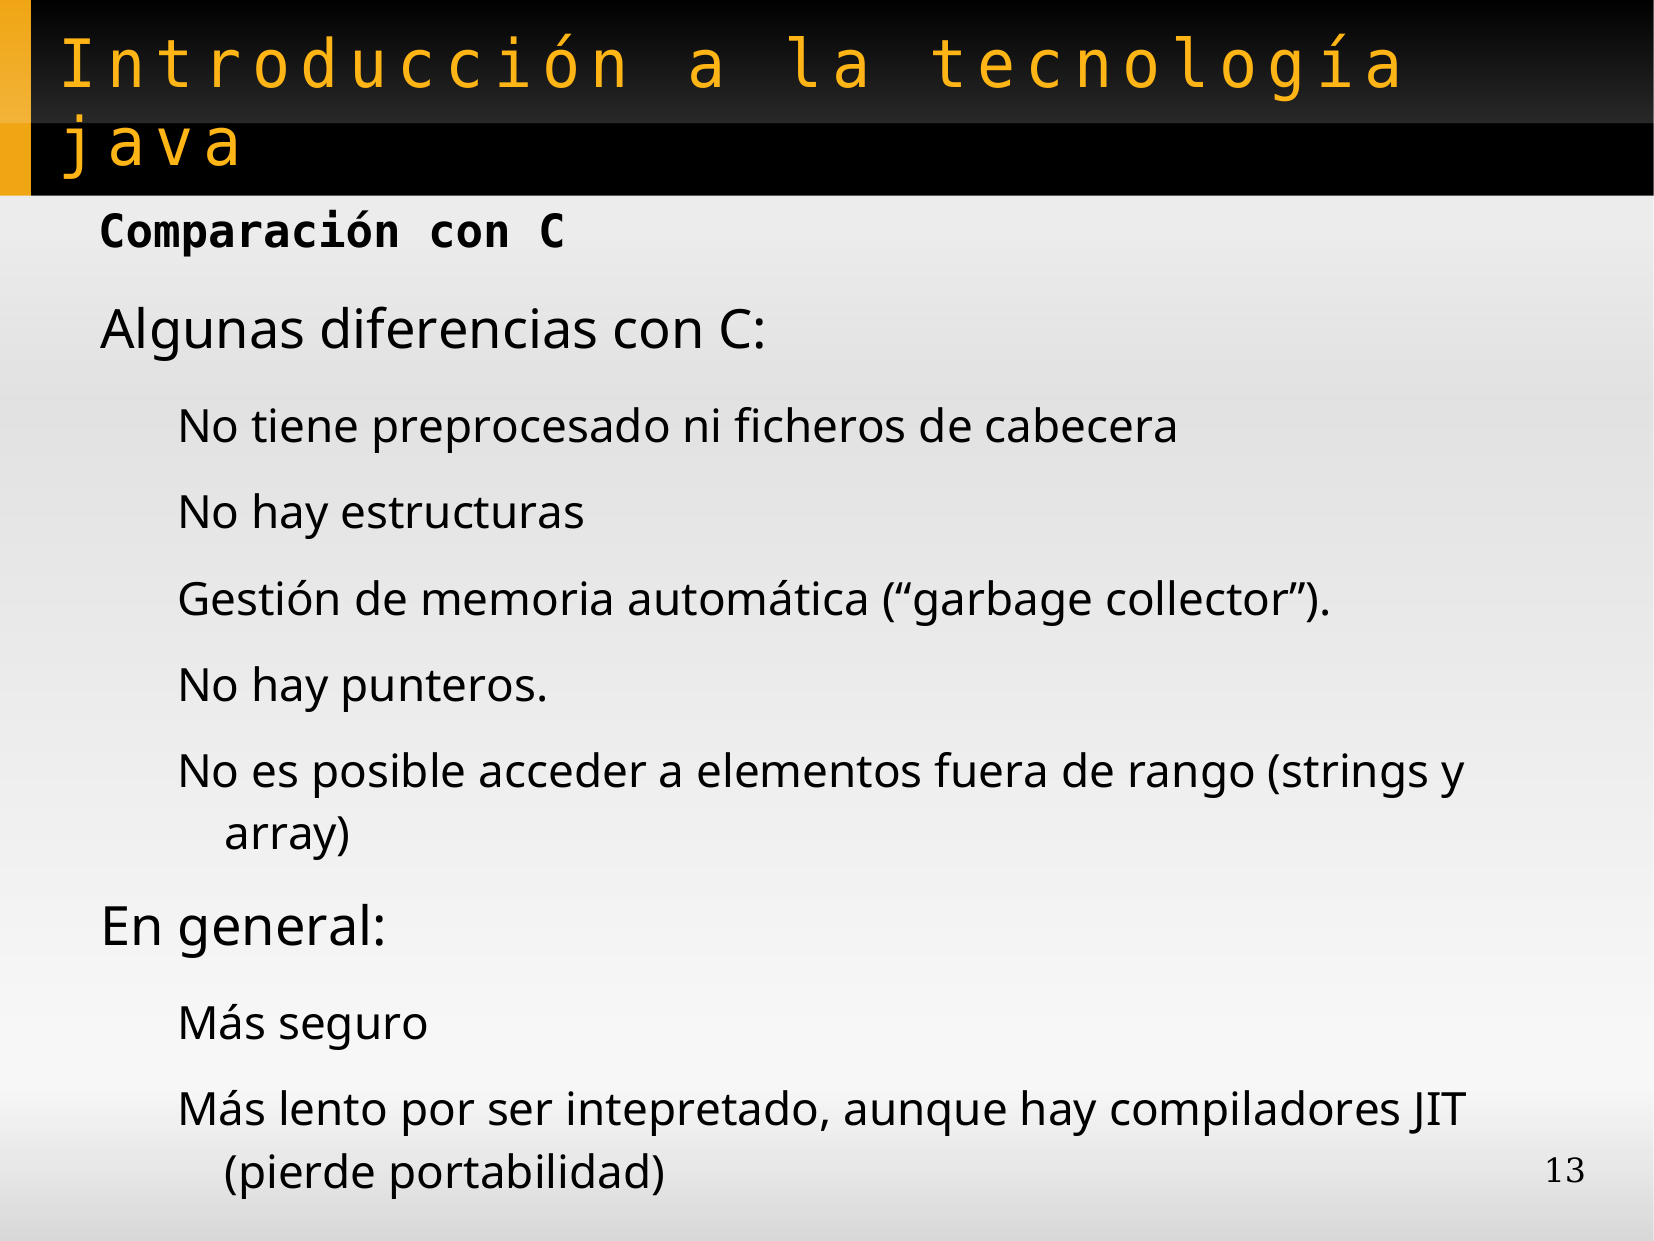

# Introducción a la tecnología java
Comparación con C
Algunas diferencias con C:
No tiene preprocesado ni ficheros de cabecera
No hay estructuras
Gestión de memoria automática (“garbage collector”).
No hay punteros.
No es posible acceder a elementos fuera de rango (strings y array)
En general:
Más seguro
Más lento por ser intepretado, aunque hay compiladores JIT (pierde portabilidad)
13